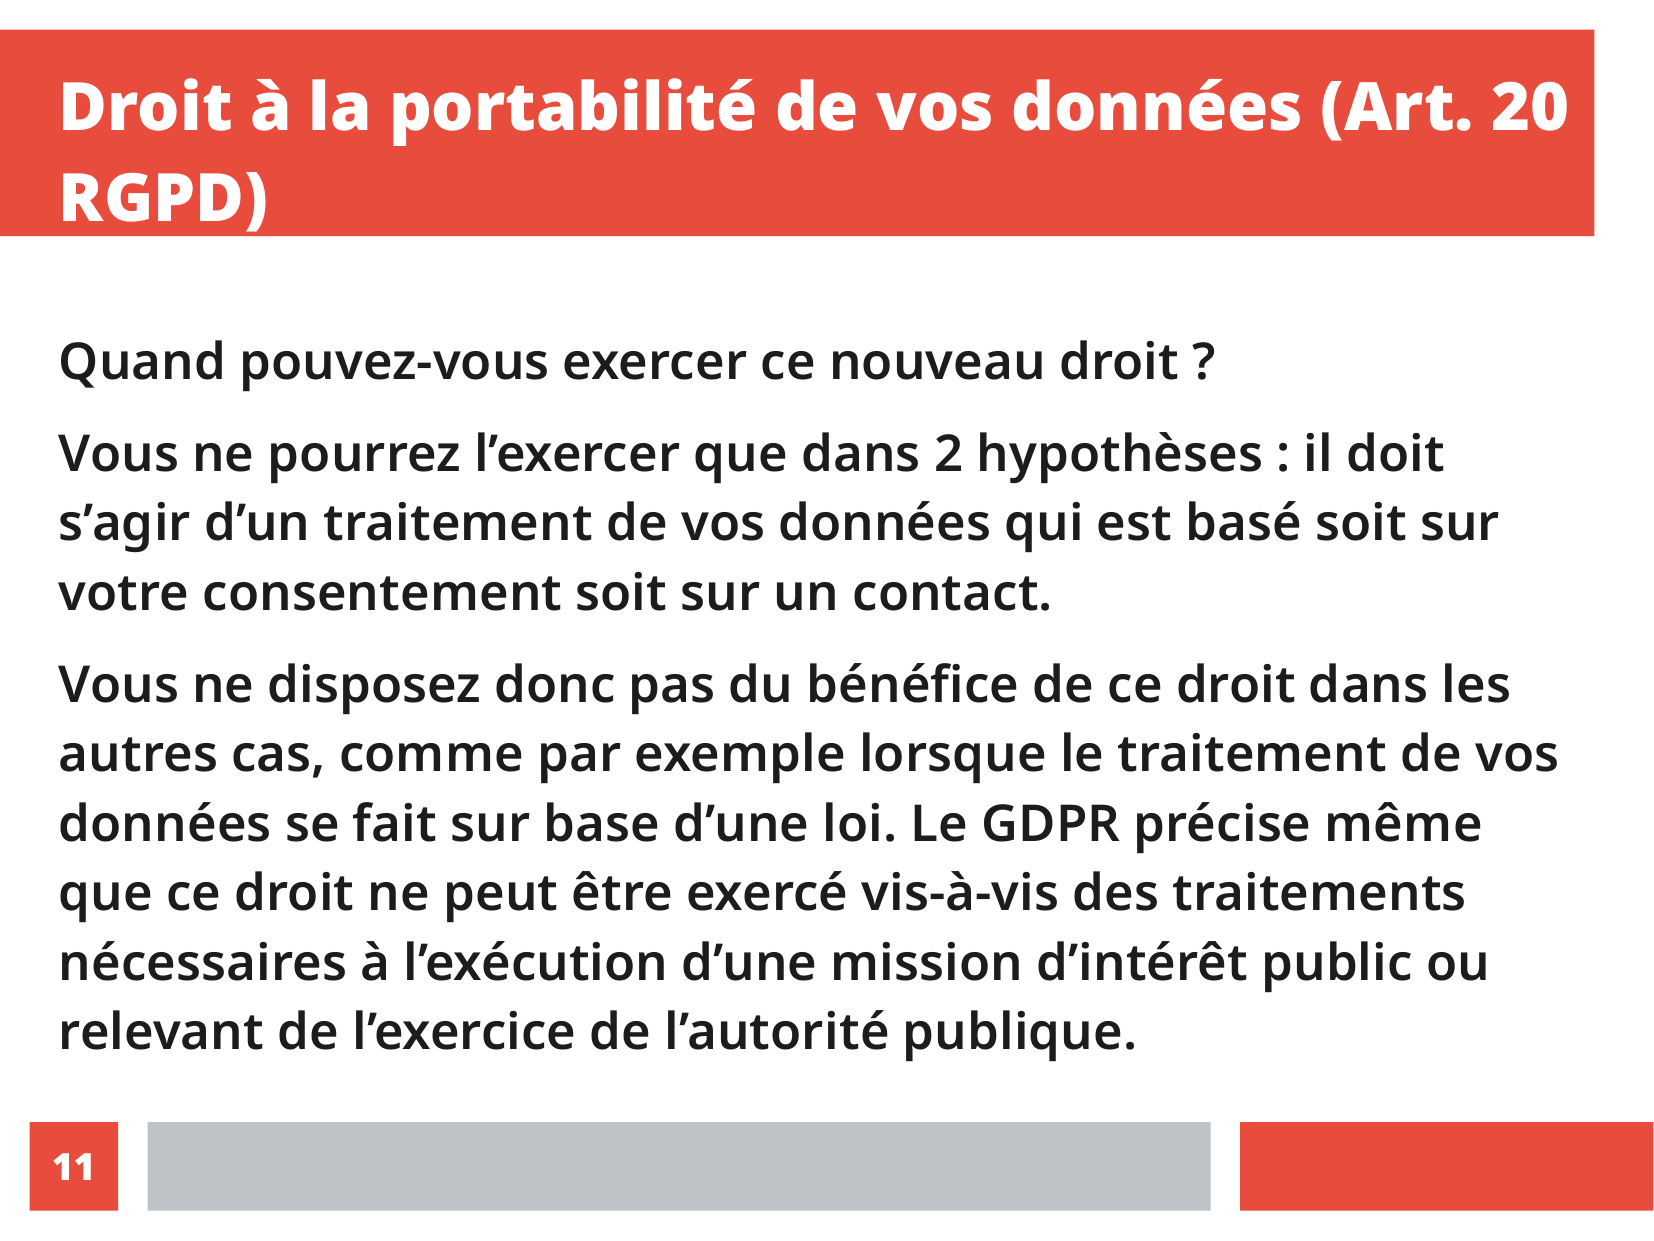

# Droit à la portabilité de vos données (Art. 20 RGPD)
Quand pouvez-vous exercer ce nouveau droit ?
Vous ne pourrez l’exercer que dans 2 hypothèses : il doit s’agir d’un traitement de vos données qui est basé soit sur votre consentement soit sur un contact.
Vous ne disposez donc pas du bénéfice de ce droit dans les autres cas, comme par exemple lorsque le traitement de vos données se fait sur base d’une loi. Le GDPR précise même que ce droit ne peut être exercé vis-à-vis des traitements nécessaires à l’exécution d’une mission d’intérêt public ou relevant de l’exercice de l’autorité publique.
11